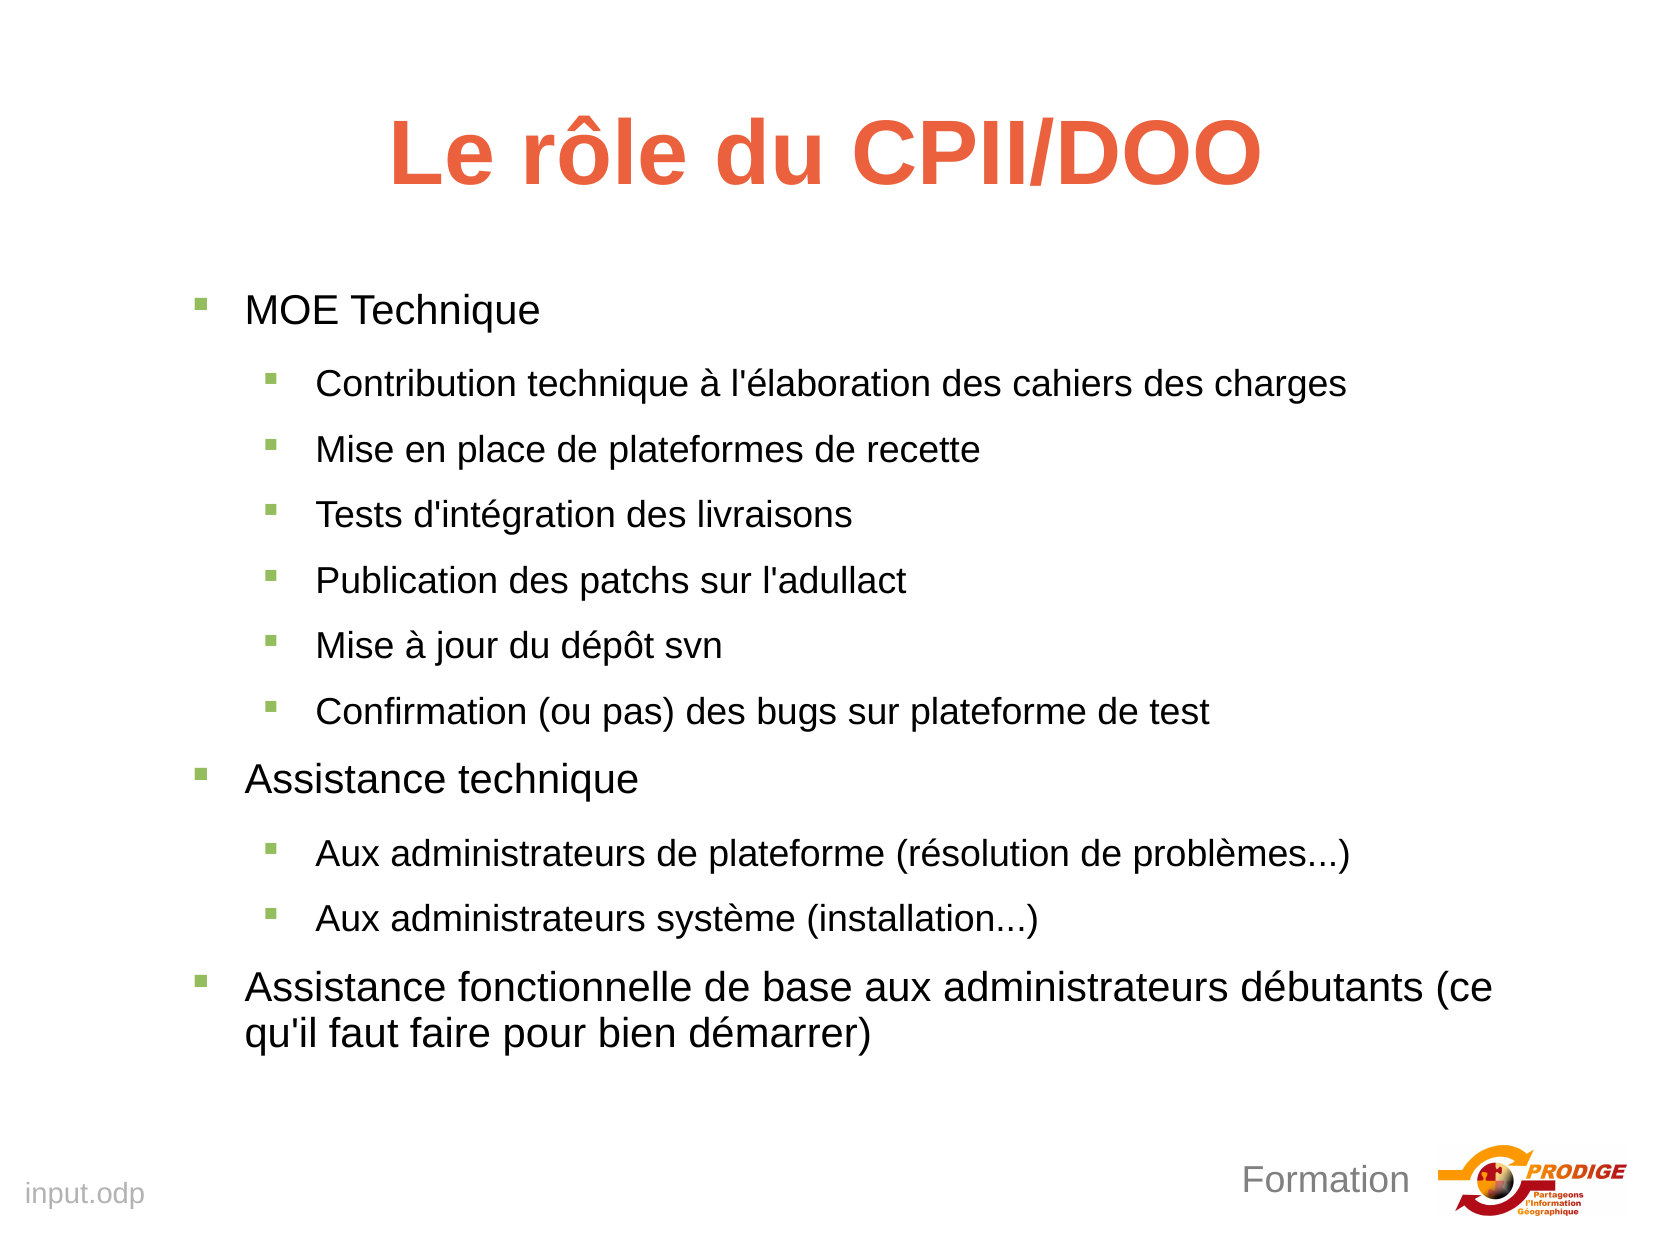

# Le rôle du CPII/DOO
MOE Technique
Contribution technique à l'élaboration des cahiers des charges
Mise en place de plateformes de recette
Tests d'intégration des livraisons
Publication des patchs sur l'adullact
Mise à jour du dépôt svn
Confirmation (ou pas) des bugs sur plateforme de test
Assistance technique
Aux administrateurs de plateforme (résolution de problèmes...)
Aux administrateurs système (installation...)
Assistance fonctionnelle de base aux administrateurs débutants (ce qu'il faut faire pour bien démarrer)